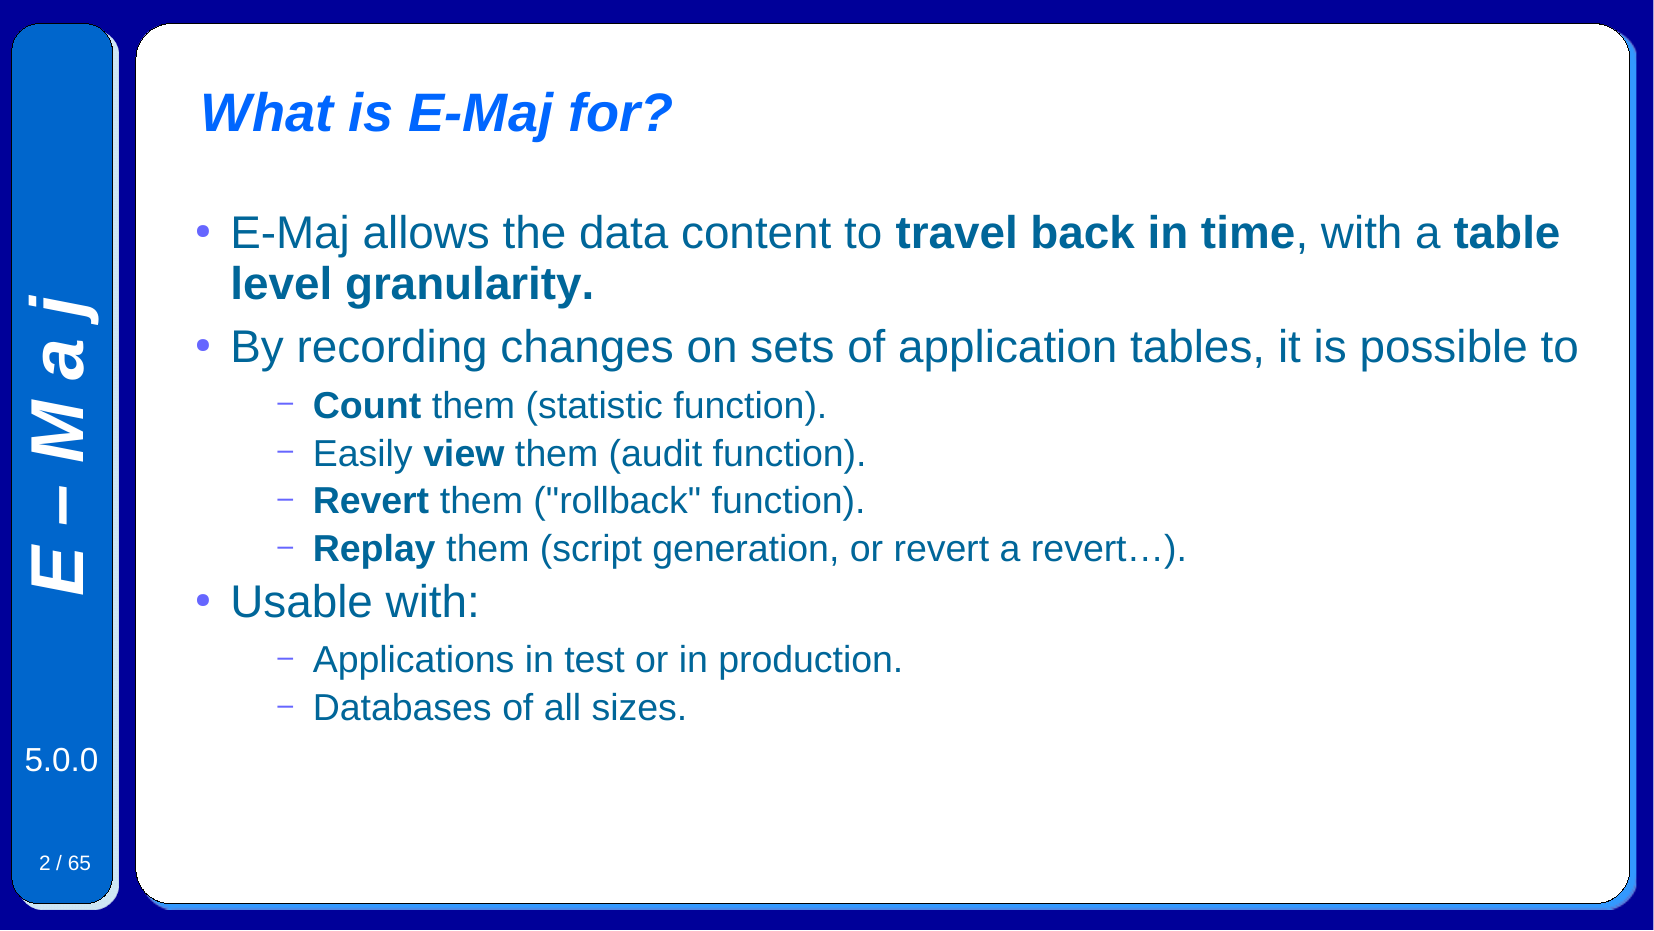

# What is E-Maj for?
E-Maj allows the data content to travel back in time, with a table level granularity.
By recording changes on sets of application tables, it is possible to
Count them (statistic function).
Easily view them (audit function).
Revert them ("rollback" function).
Replay them (script generation, or revert a revert…).
Usable with:
Applications in test or in production.
Databases of all sizes.